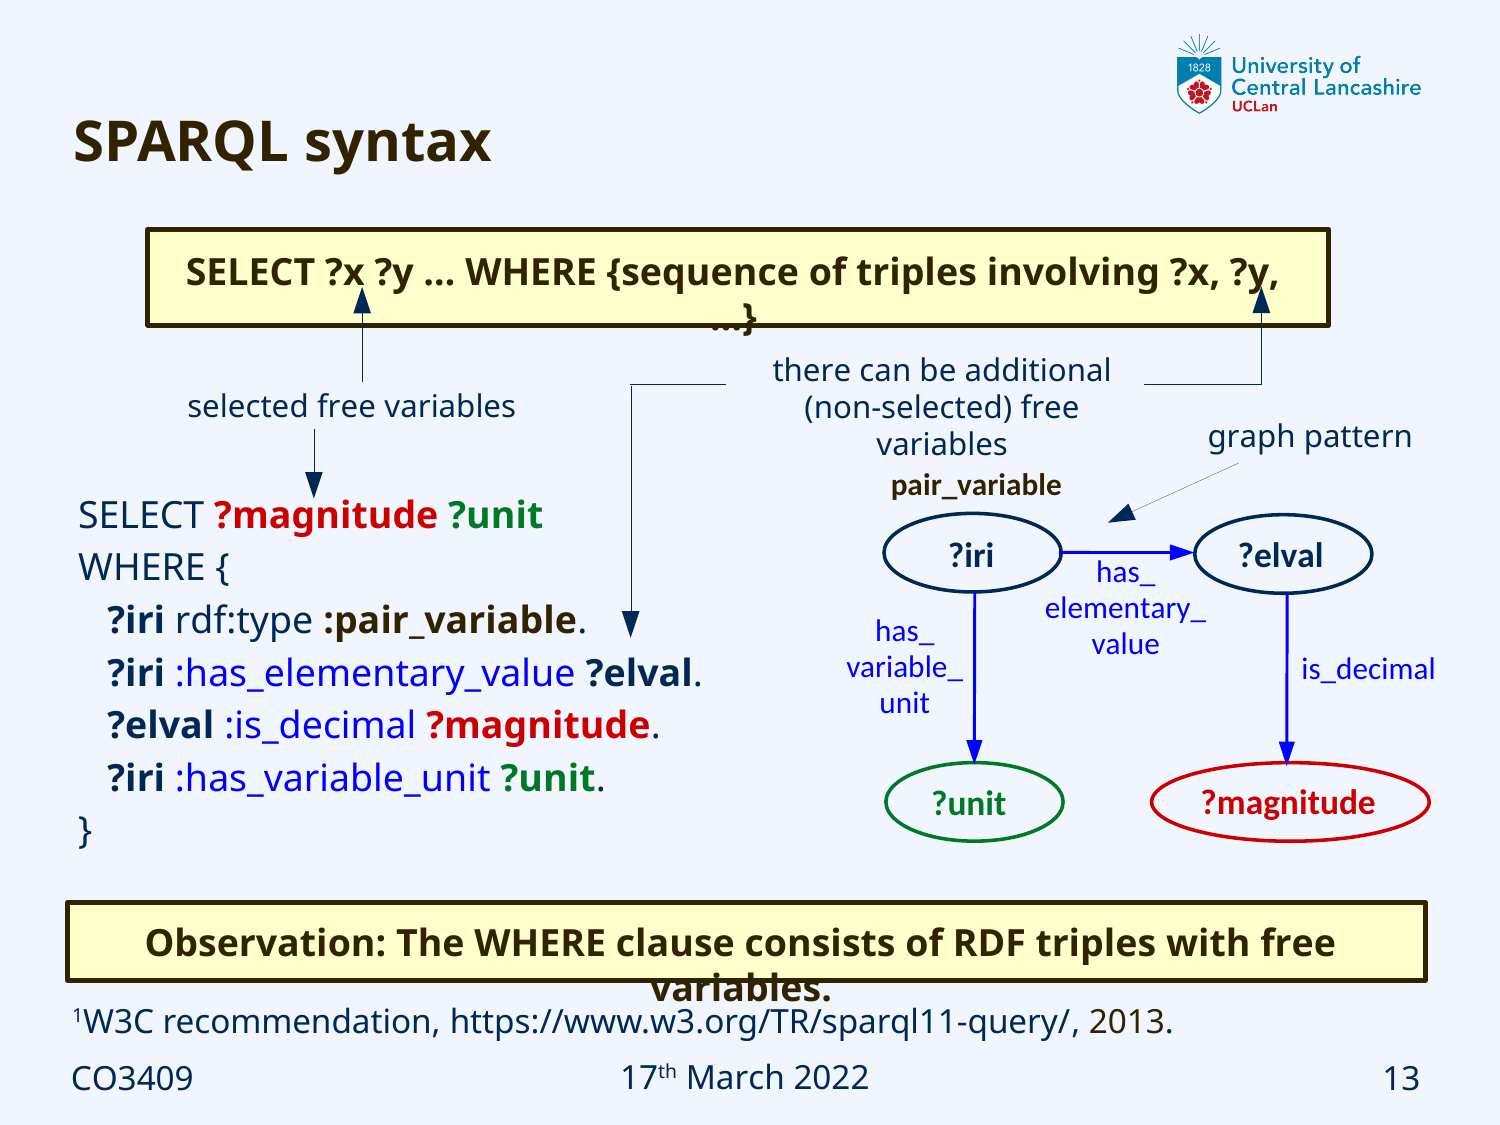

# SPARQL syntax
SELECT ?x ?y … WHERE {sequence of triples involving ?x, ?y, …}
there can be additional (non-selected) free variables
selected free variables
graph pattern
pair_variable
SELECT ?magnitude ?unit
WHERE {
 ?iri rdf:type :pair_variable.
 ?iri :has_elementary_value ?elval.
 ?elval :is_decimal ?magnitude.
 ?iri :has_variable_unit ?unit.
}
?iri
?elval
has_
elementary_
value
has_
variable_
unit
is_decimal
?unit
?magnitude
Observation: The WHERE clause consists of RDF triples with free variables.
1W3C recommendation, https://www.w3.org/TR/sparql11-query/, 2013.